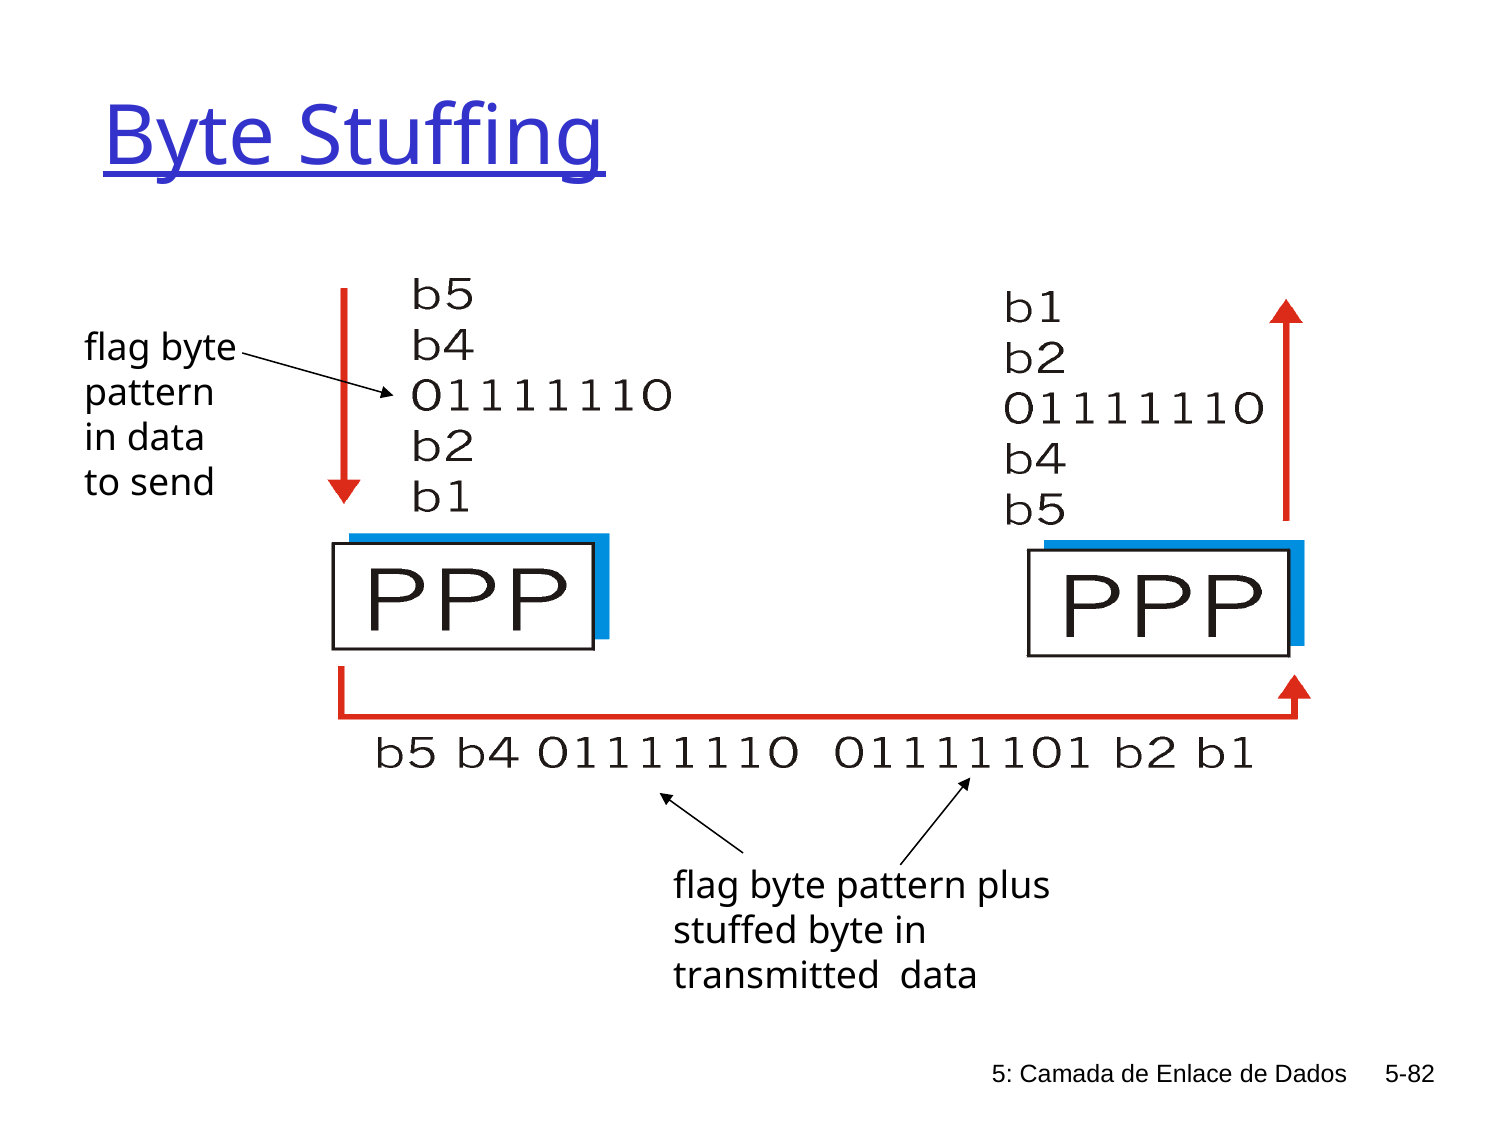

# Byte Stuffing
flag byte
pattern
in data
to send
flag byte pattern plus
stuffed byte in transmitted data
5: Camada de Enlace de Dados